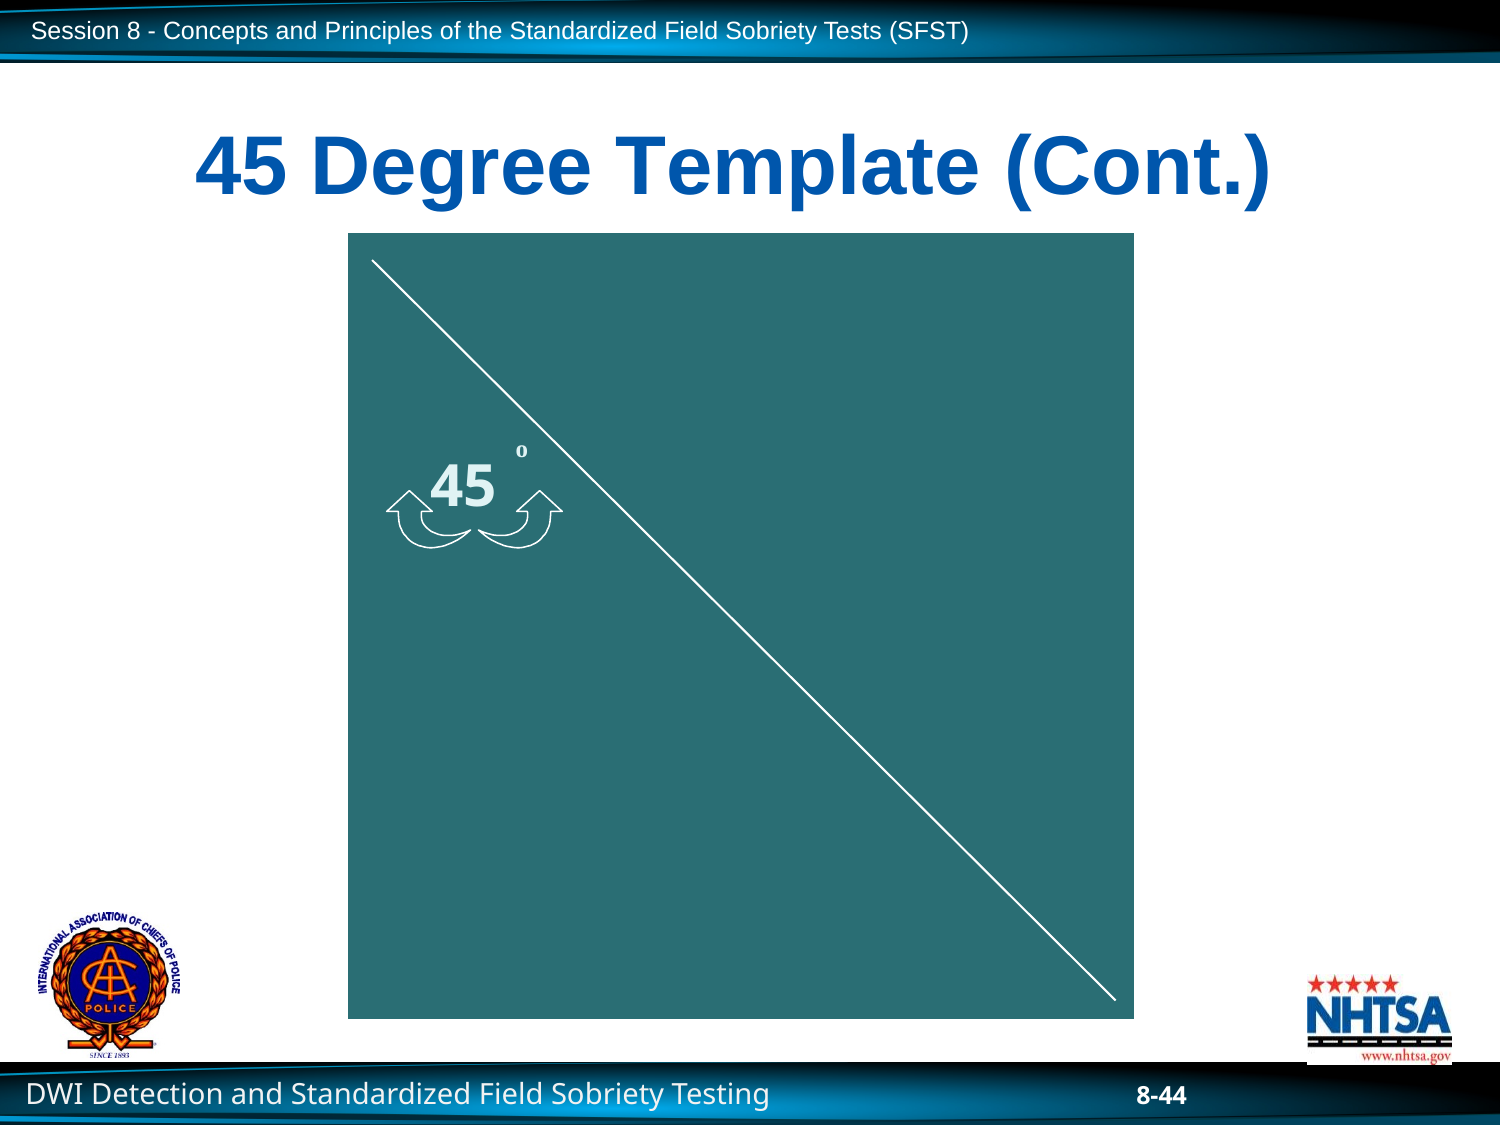

# 45 Degree Template (Cont.)
o
45
8-42